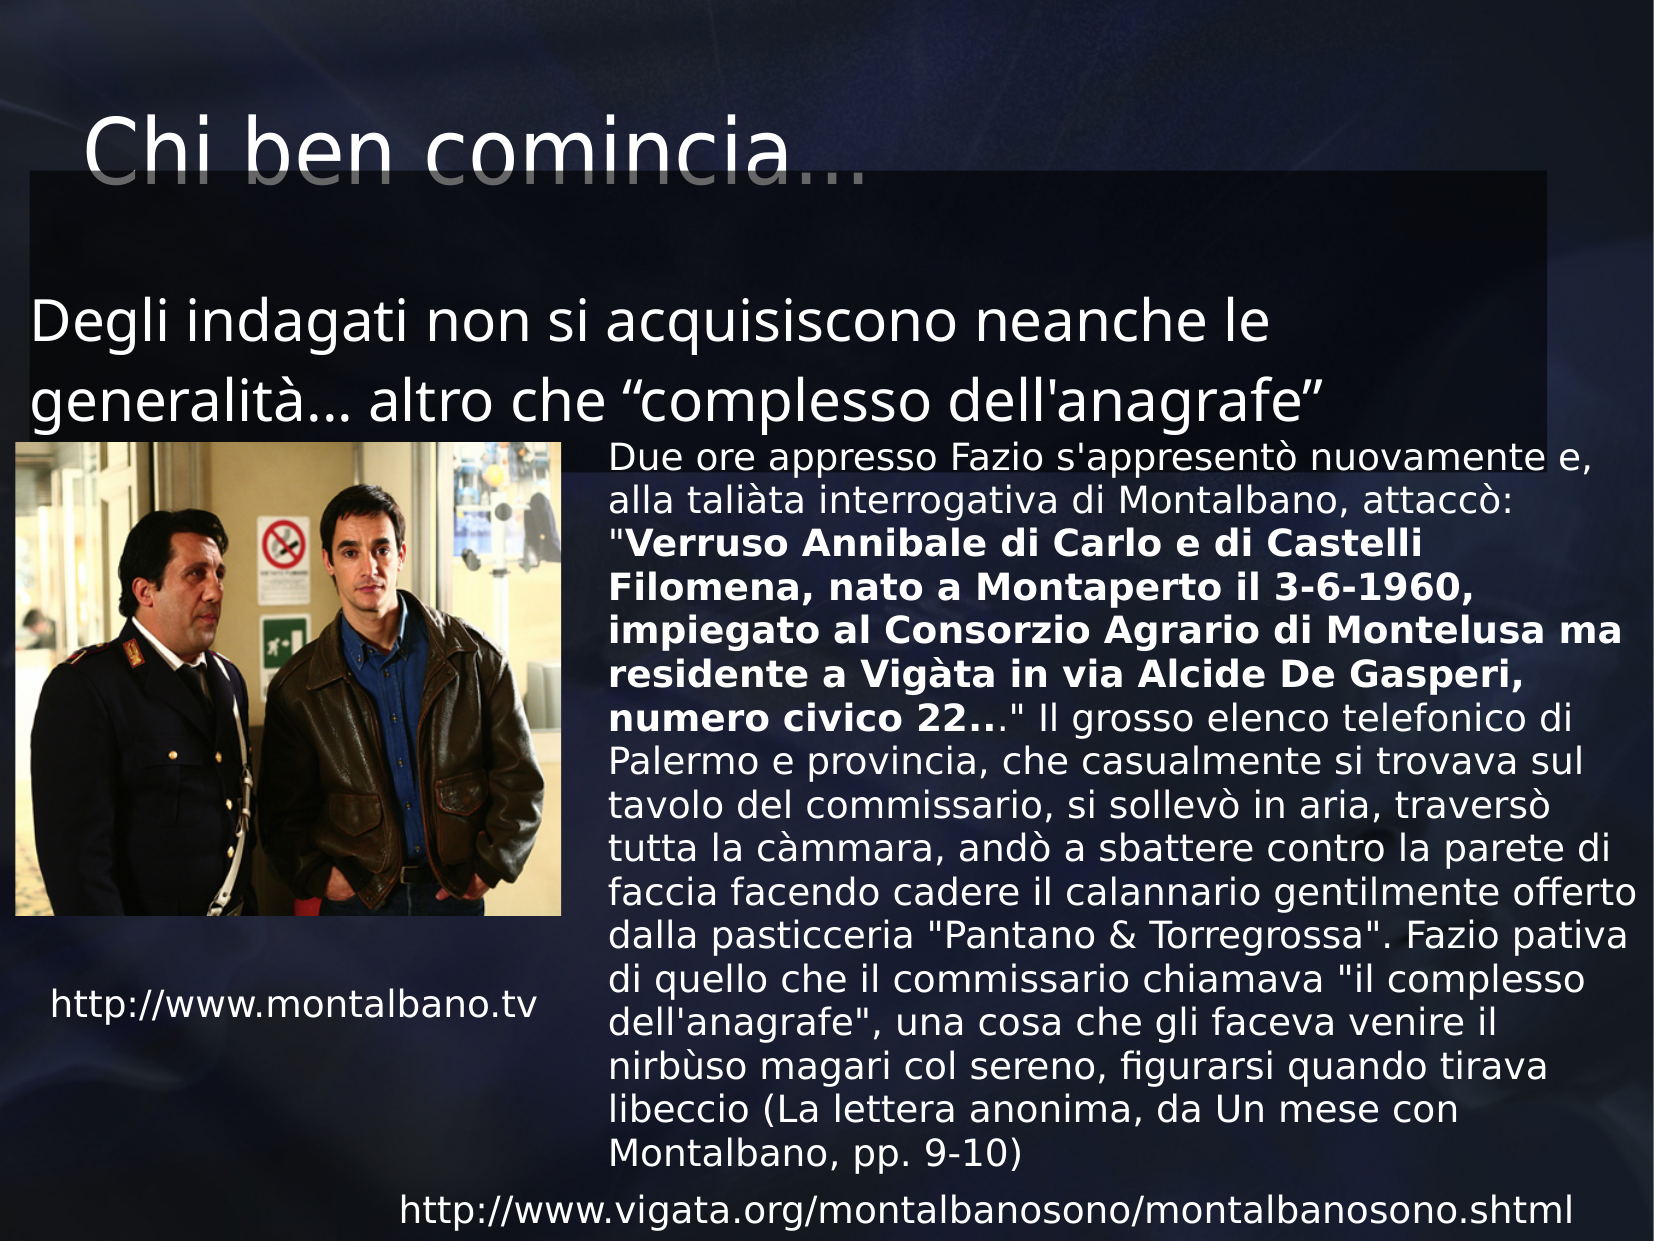

# Chi ben comincia...
Degli indagati non si acquisiscono neanche le generalità... altro che “complesso dell'anagrafe”
Due ore appresso Fazio s'appresentò nuovamente e, alla taliàta interrogativa di Montalbano, attaccò: "Verruso Annibale di Carlo e di Castelli Filomena, nato a Montaperto il 3-6-1960, impiegato al Consorzio Agrario di Montelusa ma residente a Vigàta in via Alcide De Gasperi, numero civico 22..." Il grosso elenco telefonico di Palermo e provincia, che casualmente si trovava sul tavolo del commissario, si sollevò in aria, traversò tutta la càmmara, andò a sbattere contro la parete di faccia facendo cadere il calannario gentilmente offerto dalla pasticceria "Pantano & Torregrossa". Fazio pativa di quello che il commissario chiamava "il complesso dell'anagrafe", una cosa che gli faceva venire il nirbùso magari col sereno, figurarsi quando tirava libeccio (La lettera anonima, da Un mese con Montalbano, pp. 9-10)
http://www.montalbano.tv
http://www.vigata.org/montalbanosono/montalbanosono.shtml